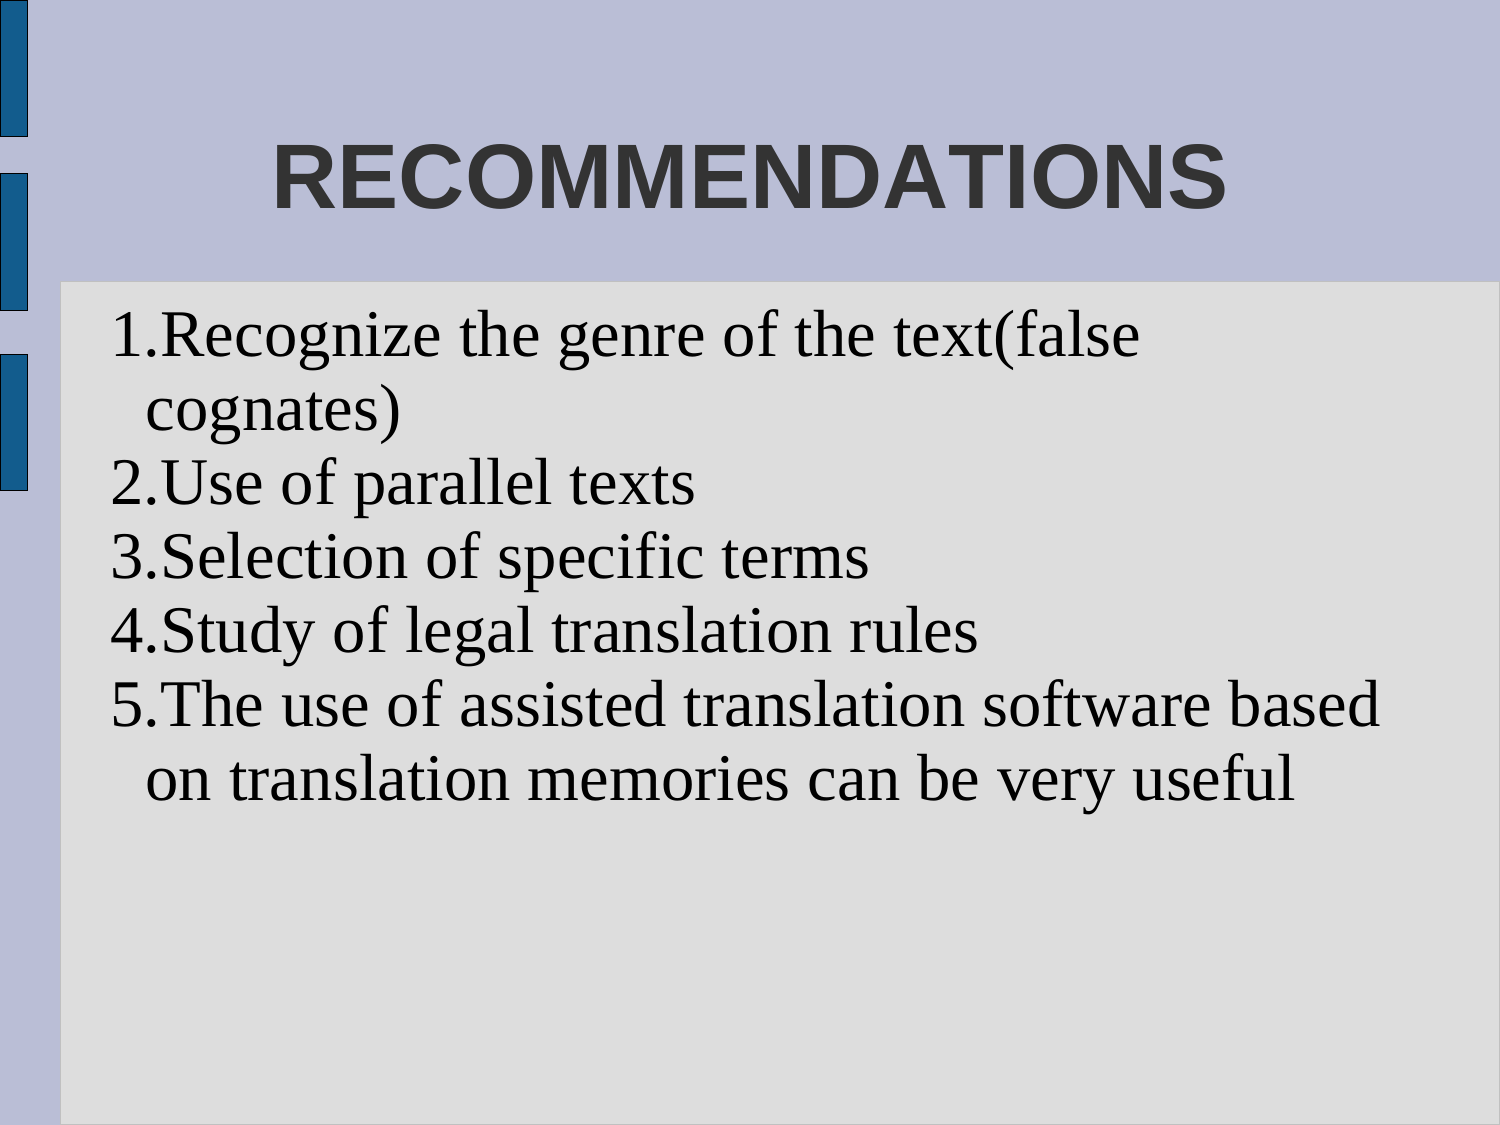

# RECOMMENDATIONS
1.Recognize the genre of the text(false cognates)
2.Use of parallel texts
3.Selection of specific terms
4.Study of legal translation rules
5.The use of assisted translation software based on translation memories can be very useful